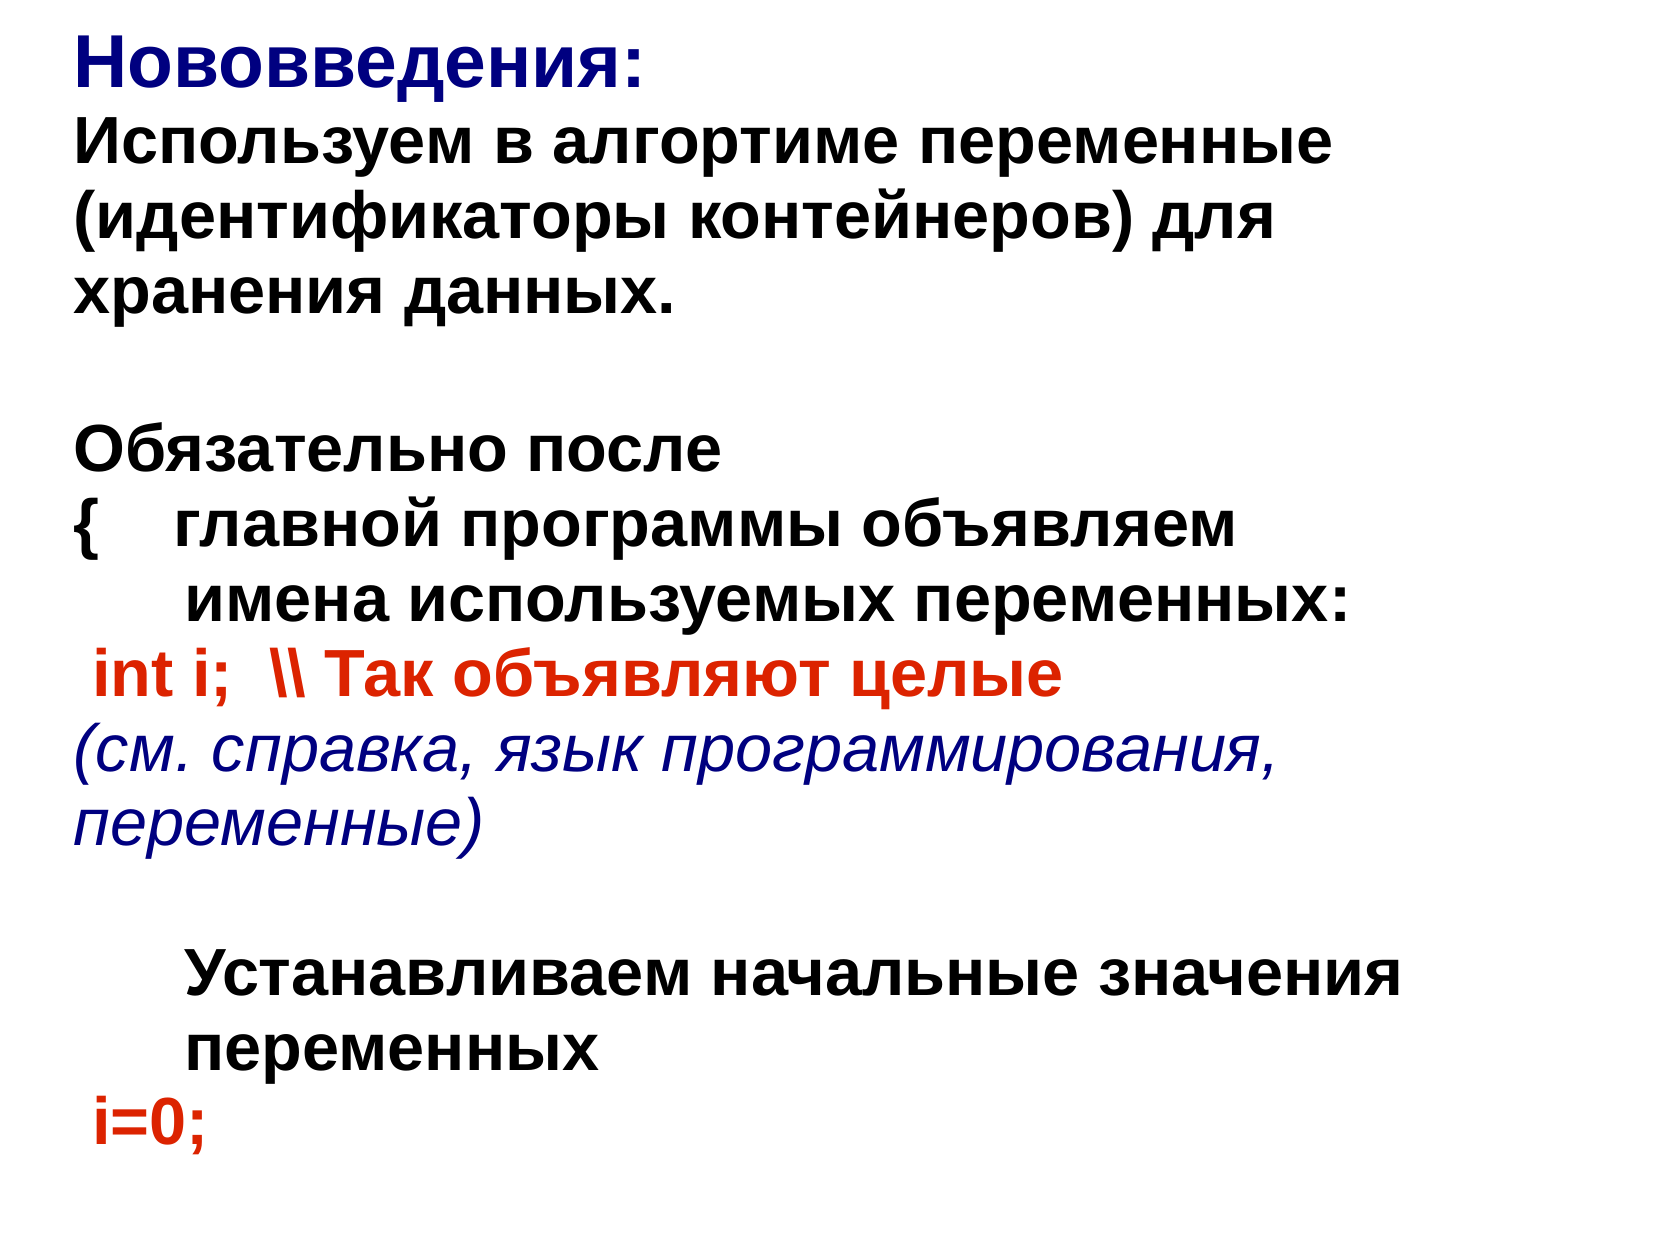

Нововведения:
Используем в алгортиме переменные (идентификаторы контейнеров) для хранения данных.
Обязательно после
{ главной программы объявляем
 имена используемых переменных:
 int i; \\ Так объявляют целые
(см. справка, язык программирования, переменные)
 Устанавливаем начальные значения
 переменных
 i=0;